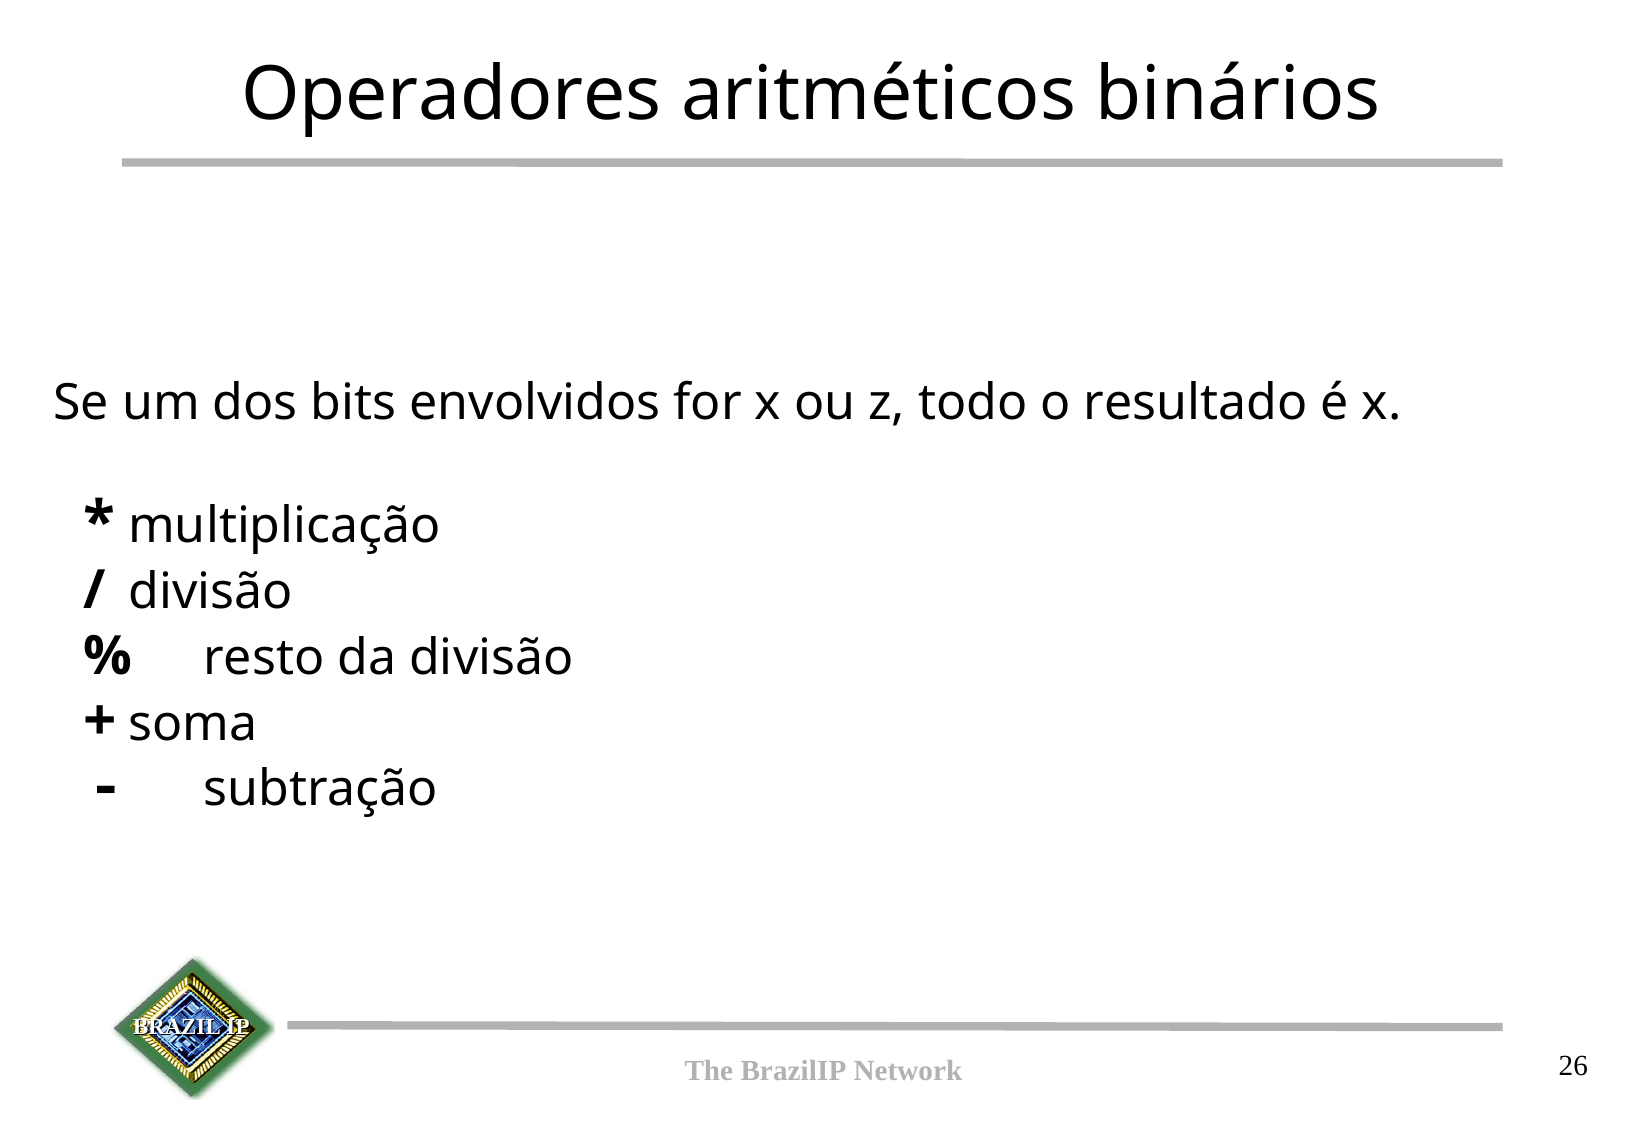

Operadores aritméticos binários
Se um dos bits envolvidos for x ou z, todo o resultado é x.
 *	multiplicação
 /	divisão
 %	resto da divisão
 +	soma
 - 	subtração
26